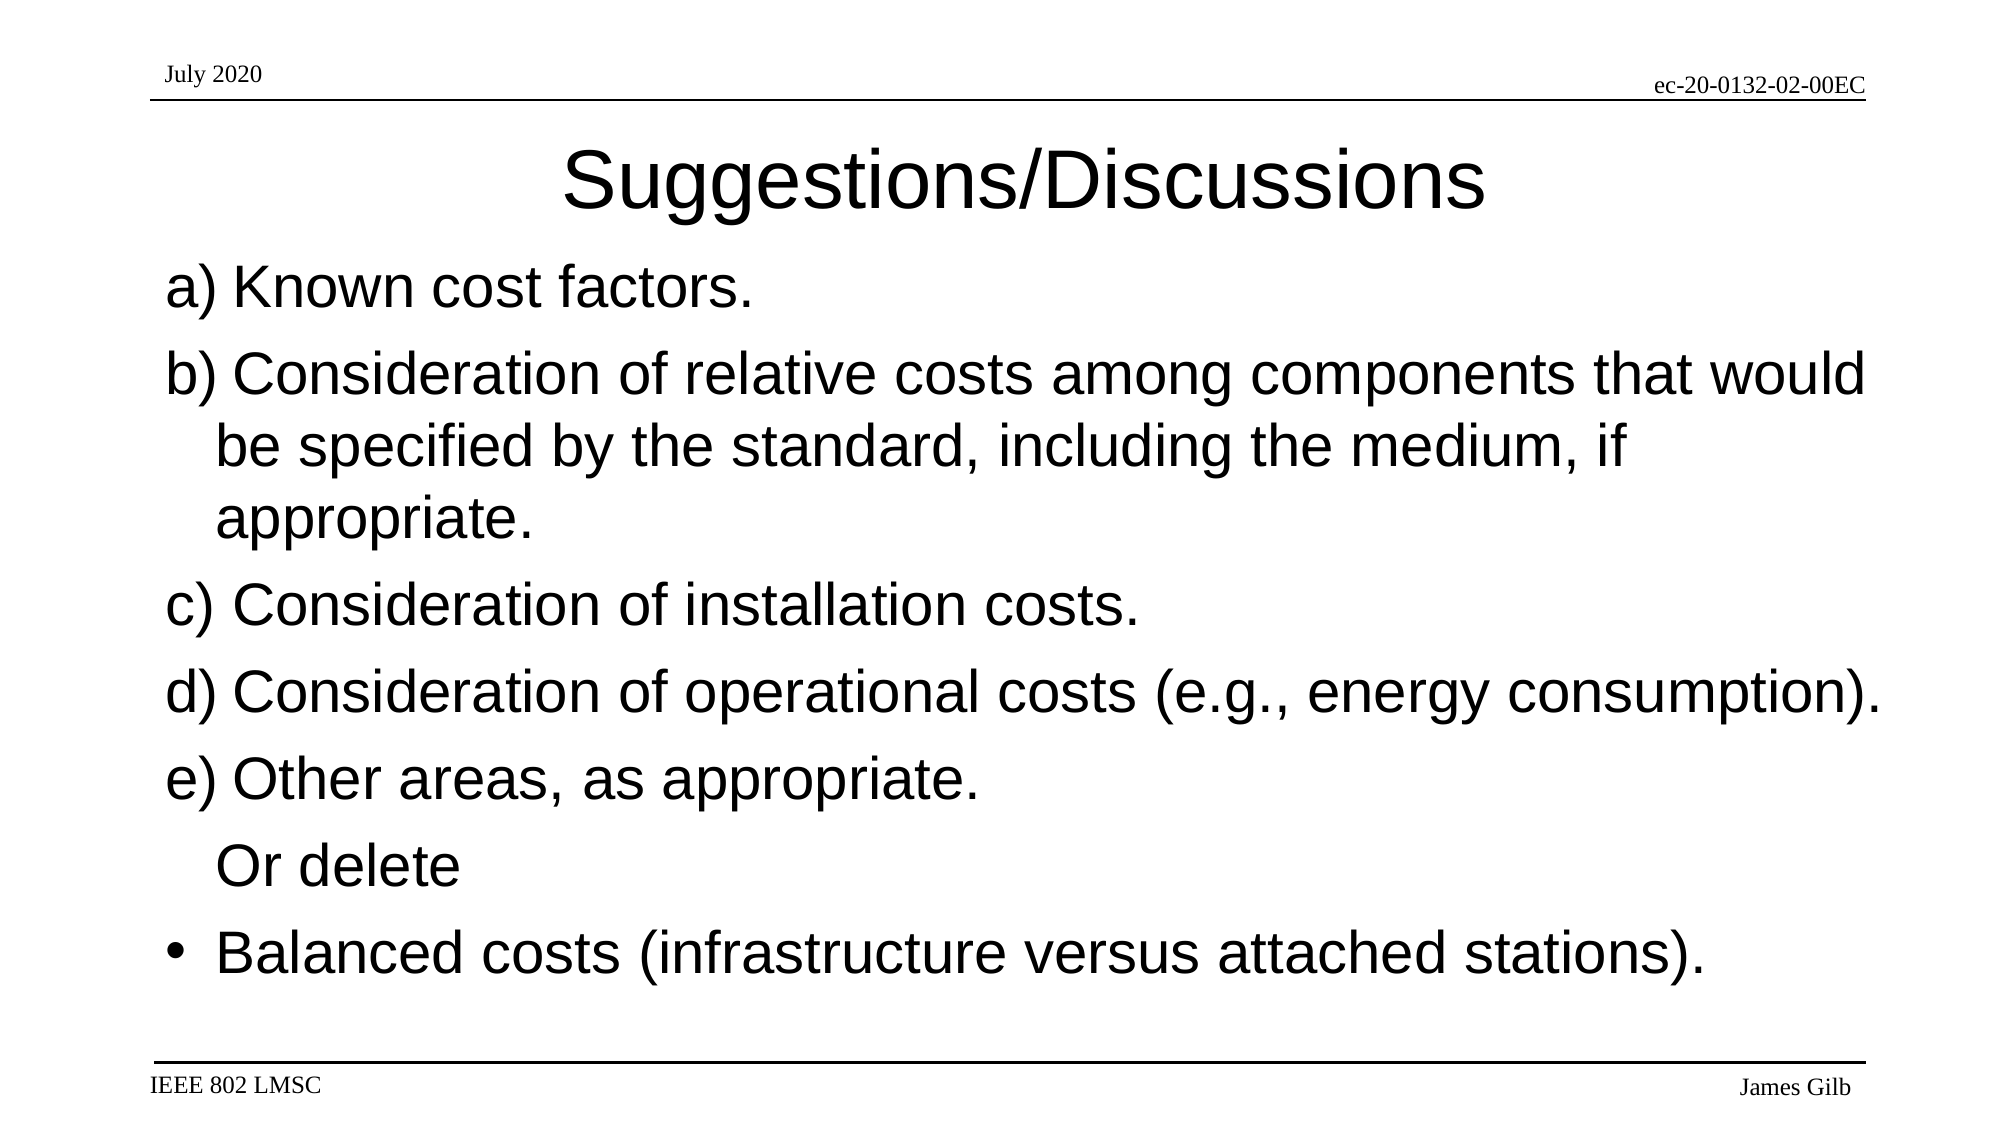

# Suggestions/Discussions
 Known cost factors.
 Consideration of relative costs among components that would be specified by the standard, including the medium, if appropriate.
 Consideration of installation costs.
 Consideration of operational costs (e.g., energy consumption).
 Other areas, as appropriate.
Or delete
Balanced costs (infrastructure versus attached stations).